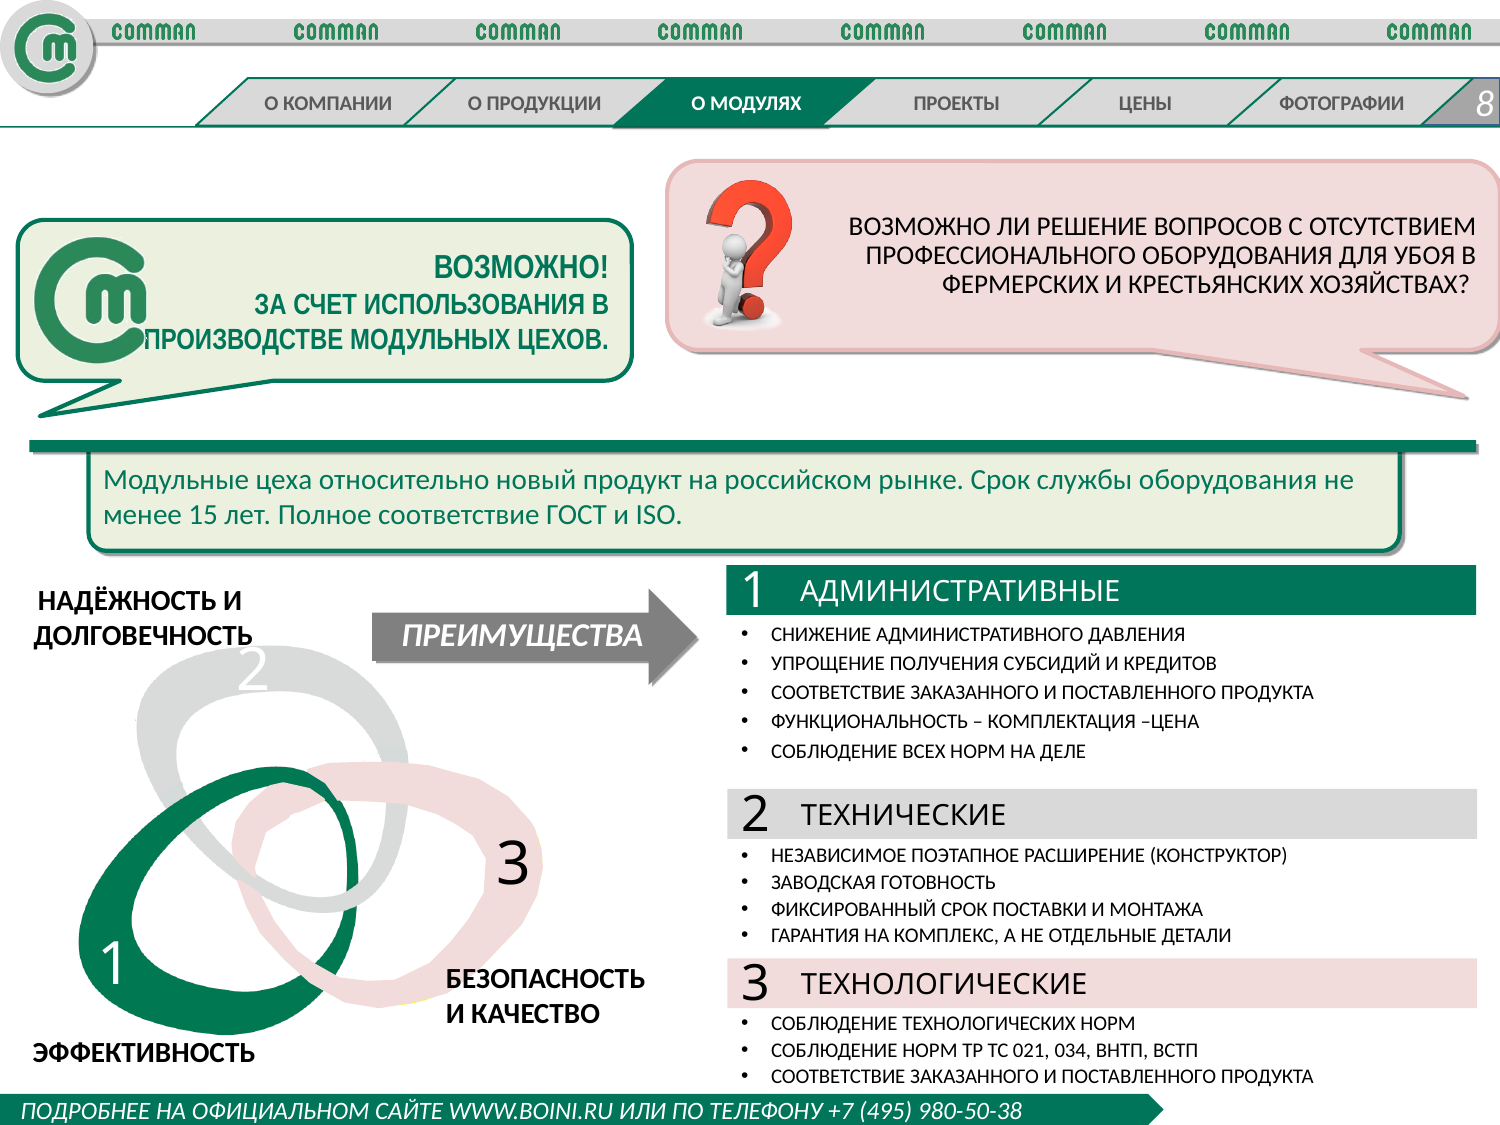

О КОМПАНИИ
 О ПРОДУКЦИИ
 О МОДУЛЯХ
ПРОЕКТЫ
ЦЕНЫ
ФОТОГРАФИИ
 ВОЗМОЖНО ЛИ РЕШЕНИЕ ВОПРОСОВ С ОТСУТСТВИЕМ ПРОФЕССИОНАЛЬНОГО ОБОРУДОВАНИЯ ДЛЯ УБОЯ В ФЕРМЕРСКИХ И КРЕСТЬЯНСКИХ ХОЗЯЙСТВАХ?
 ВОЗМОЖНО!
ЗА СЧЕТ ИСПОЛЬЗОВАНИЯ В ПРОИЗВОДСТВЕ МОДУЛЬНЫХ ЦЕХОВ.
Модульные цеха относительно новый продукт на российском рынке. Срок службы оборудования не менее 15 лет. Полное соответствие ГОСТ и ISO.
1
АДМИНИСТРАТИВНЫЕ
НАДЁЖНОСТЬ И
ДОЛГОВЕЧНОСТЬ
ПРЕИМУЩЕСТВА
СНИЖЕНИЕ АДМИНИСТРАТИВНОГО ДАВЛЕНИЯ
УПРОЩЕНИЕ ПОЛУЧЕНИЯ СУБСИДИЙ И КРЕДИТОВ
СООТВЕТСТВИЕ ЗАКАЗАННОГО И ПОСТАВЛЕННОГО ПРОДУКТА
ФУНКЦИОНАЛЬНОСТЬ – КОМПЛЕКТАЦИЯ –ЦЕНА
СОБЛЮДЕНИЕ ВСЕХ НОРМ НА ДЕЛЕ
2
ТЕХНИЧЕСКИЕ
НЕЗАВИСИМОЕ ПОЭТАПНОЕ РАСШИРЕНИЕ (КОНСТРУКТОР)
ЗАВОДСКАЯ ГОТОВНОСТЬ
ФИКСИРОВАННЫЙ СРОК ПОСТАВКИ И МОНТАЖА
ГАРАНТИЯ НА КОМПЛЕКС, А НЕ ОТДЕЛЬНЫЕ ДЕТАЛИ
3
БЕЗОПАСНОСТЬ
И КАЧЕСТВО
ТЕХНОЛОГИЧЕСКИЕ
СОБЛЮДЕНИЕ ТЕХНОЛОГИЧЕСКИХ НОРМ
СОБЛЮДЕНИЕ НОРМ ТР ТС 021, 034, ВНТП, ВСТП
СООТВЕТСТВИЕ ЗАКАЗАННОГО И ПОСТАВЛЕННОГО ПРОДУКТА
ЭФФЕКТИВНОСТЬ
 ПОДРОБНЕЕ НА ОФИЦИАЛЬНОМ САЙТЕ WWW.BOINI.RU ИЛИ ПО ТЕЛЕФОНУ +7 (495) 980-50-38